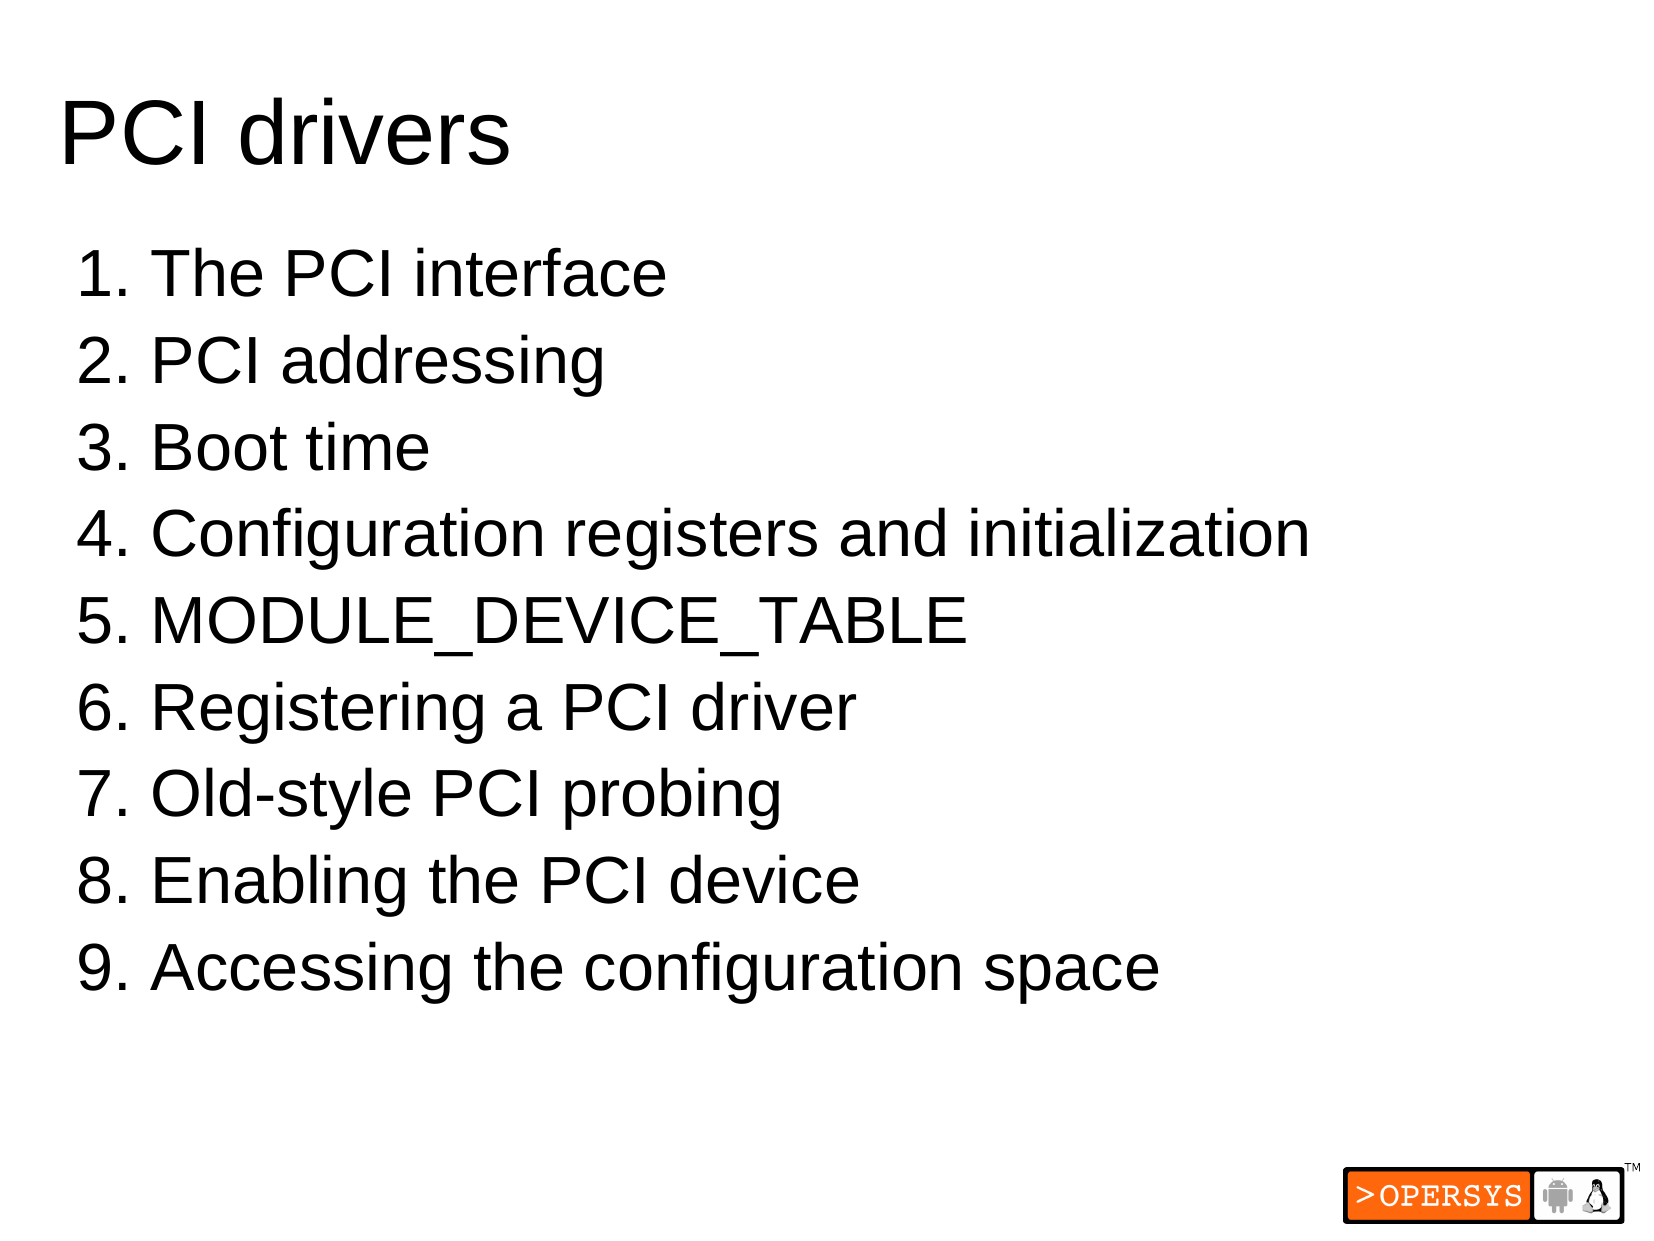

# PCI drivers
 The PCI interface
 PCI addressing
 Boot time
 Configuration registers and initialization
 MODULE_DEVICE_TABLE
 Registering a PCI driver
 Old-style PCI probing
 Enabling the PCI device
 Accessing the configuration space